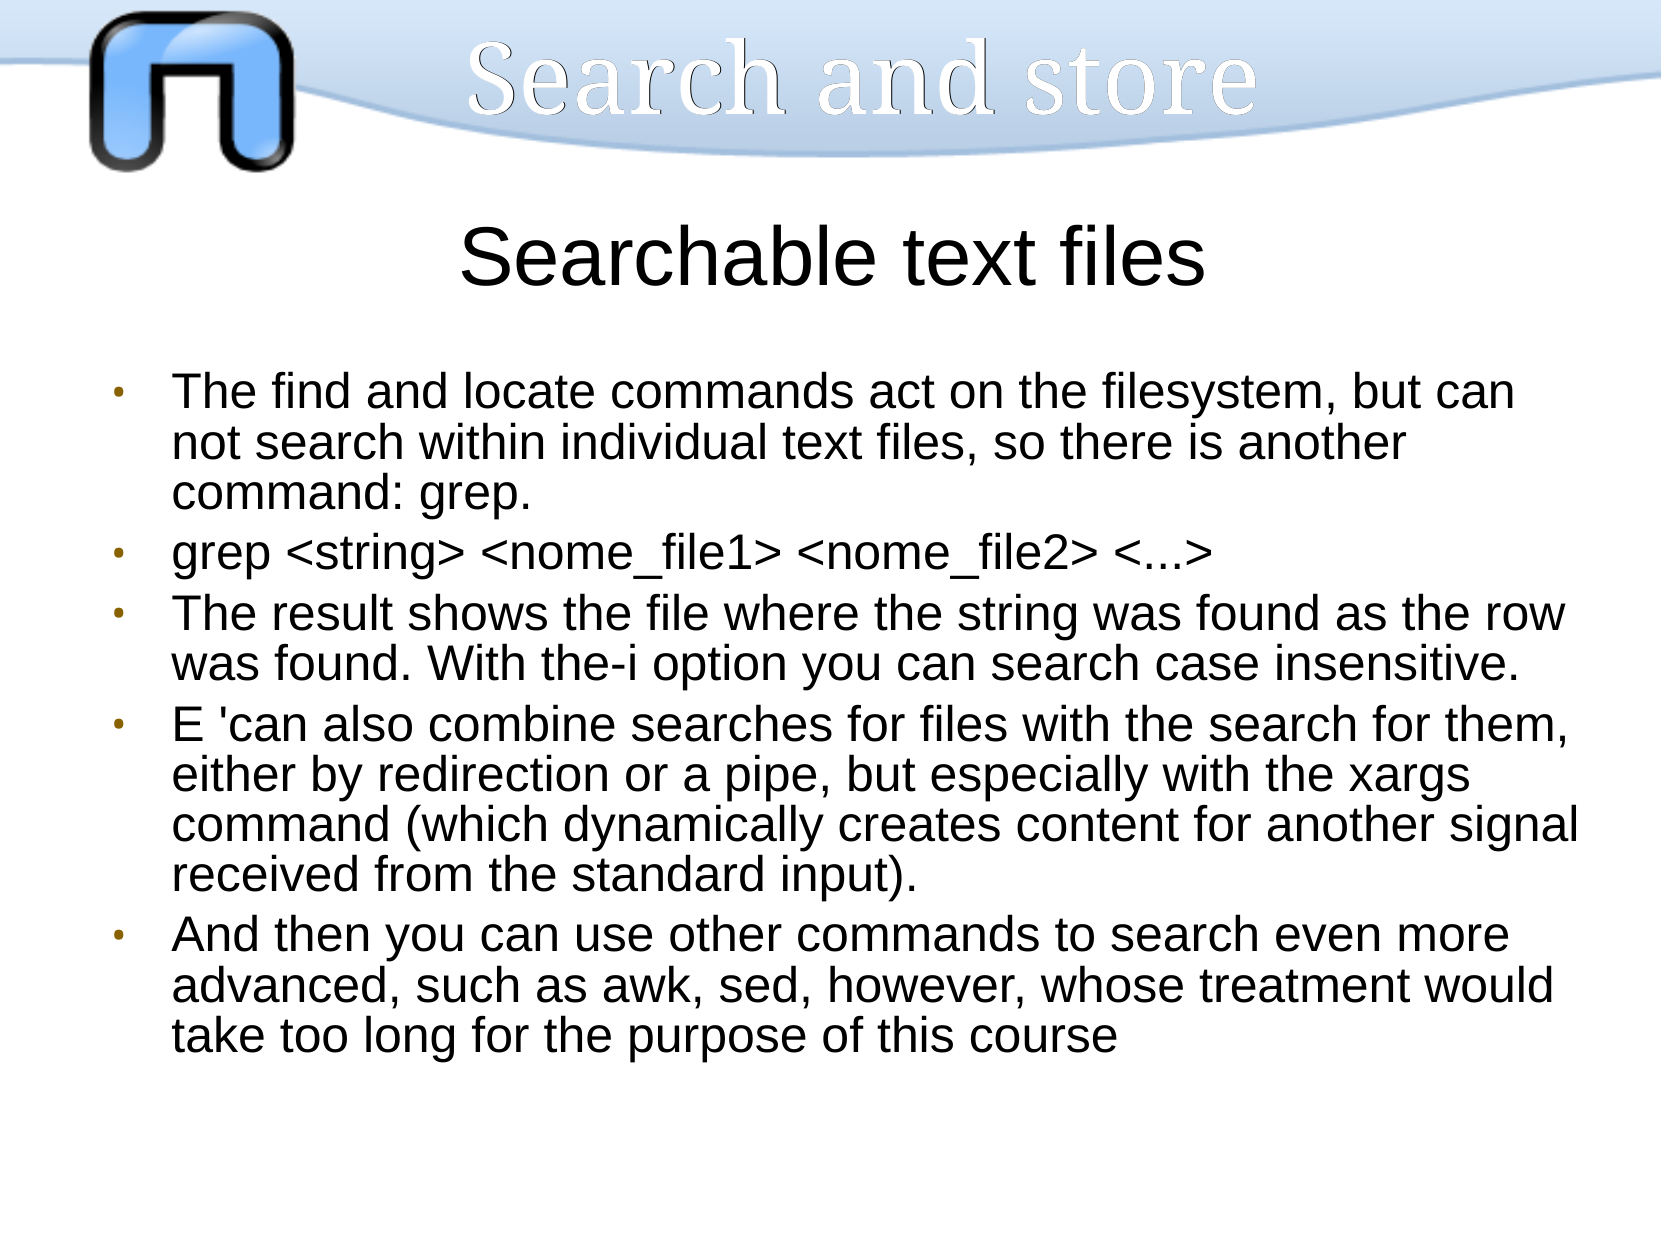

Search and store
# Searchable text files
The find and locate commands act on the filesystem, but can not search within individual text files, so there is another command: grep.
grep <string> <nome_file1> <nome_file2> <...>
The result shows the file where the string was found as the row was found. With the-i option you can search case insensitive.
E 'can also combine searches for files with the search for them, either by redirection or a pipe, but especially with the xargs command (which dynamically creates content for another signal received from the standard input).
And then you can use other commands to search even more advanced, such as awk, sed, however, whose treatment would take too long for the purpose of this course